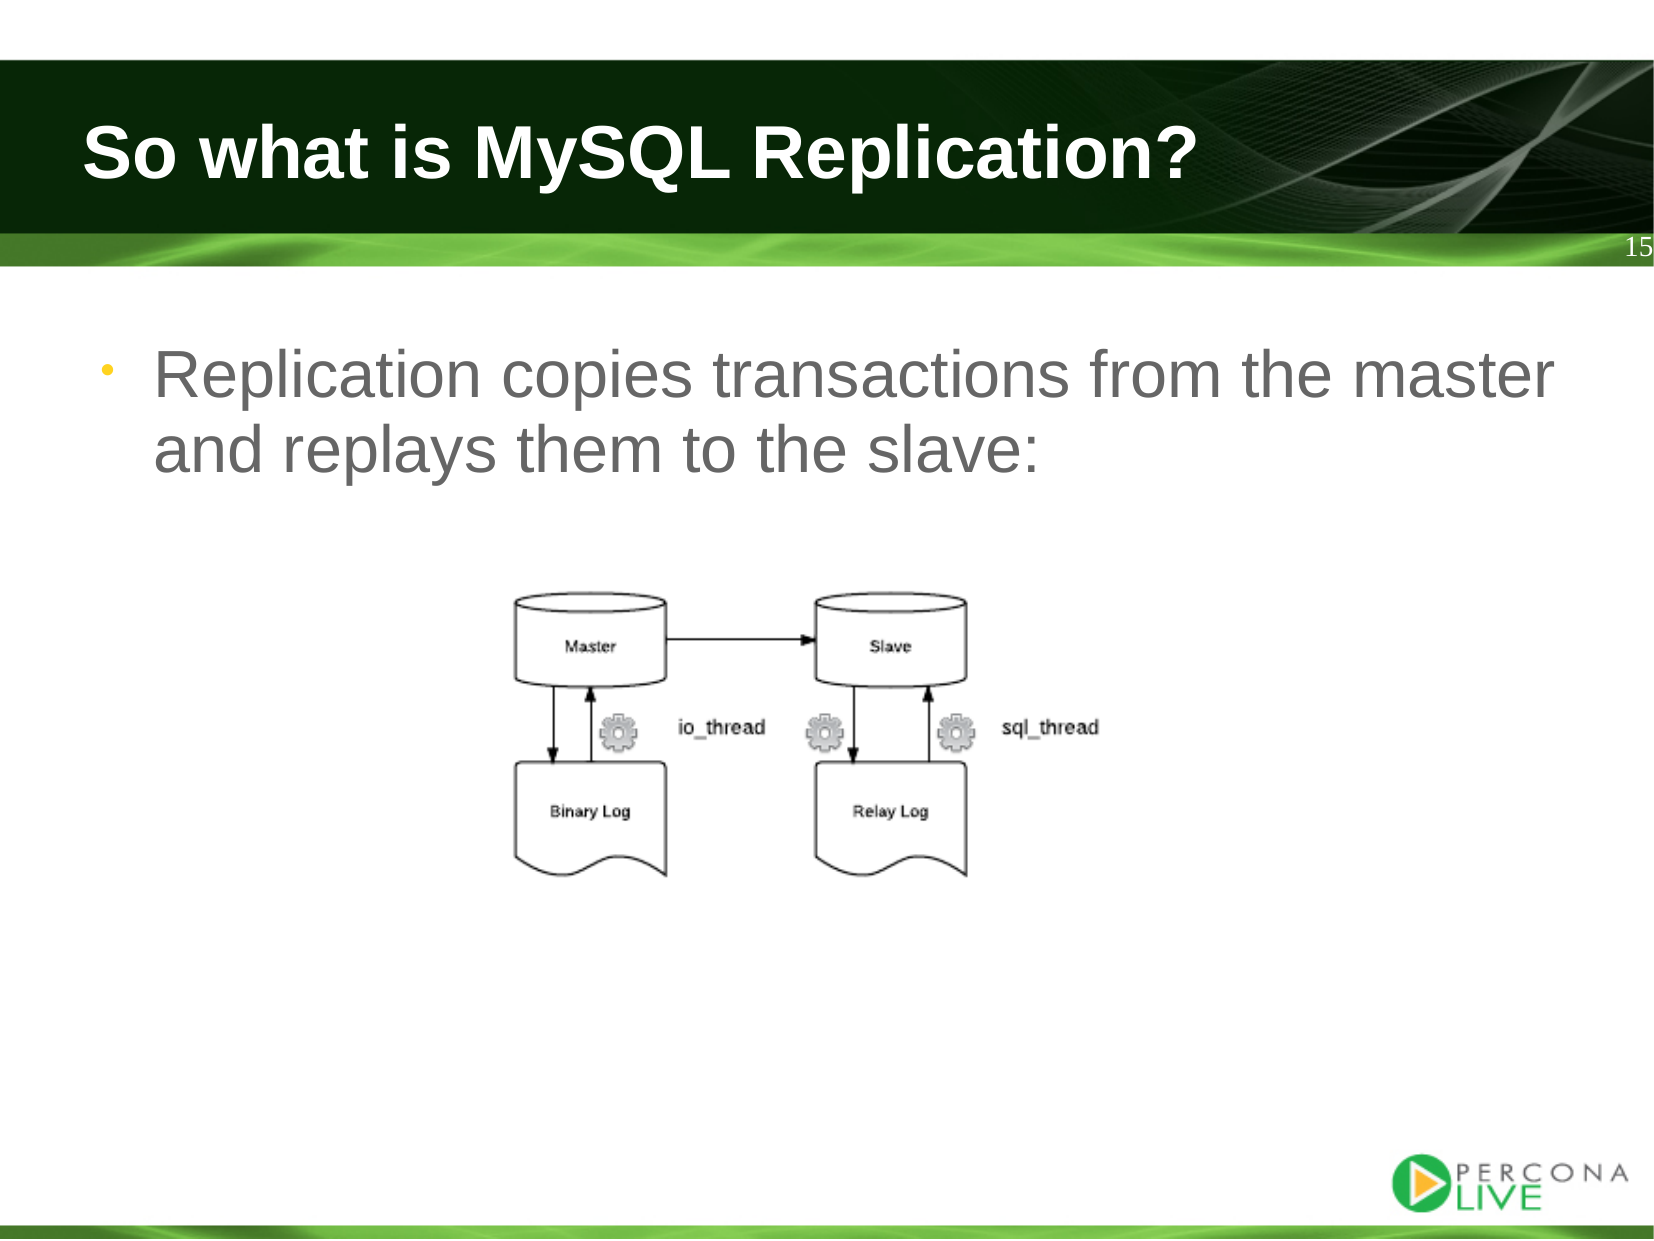

# So what is MySQL Replication?
15
Replication copies transactions from the master and replays them to the slave: